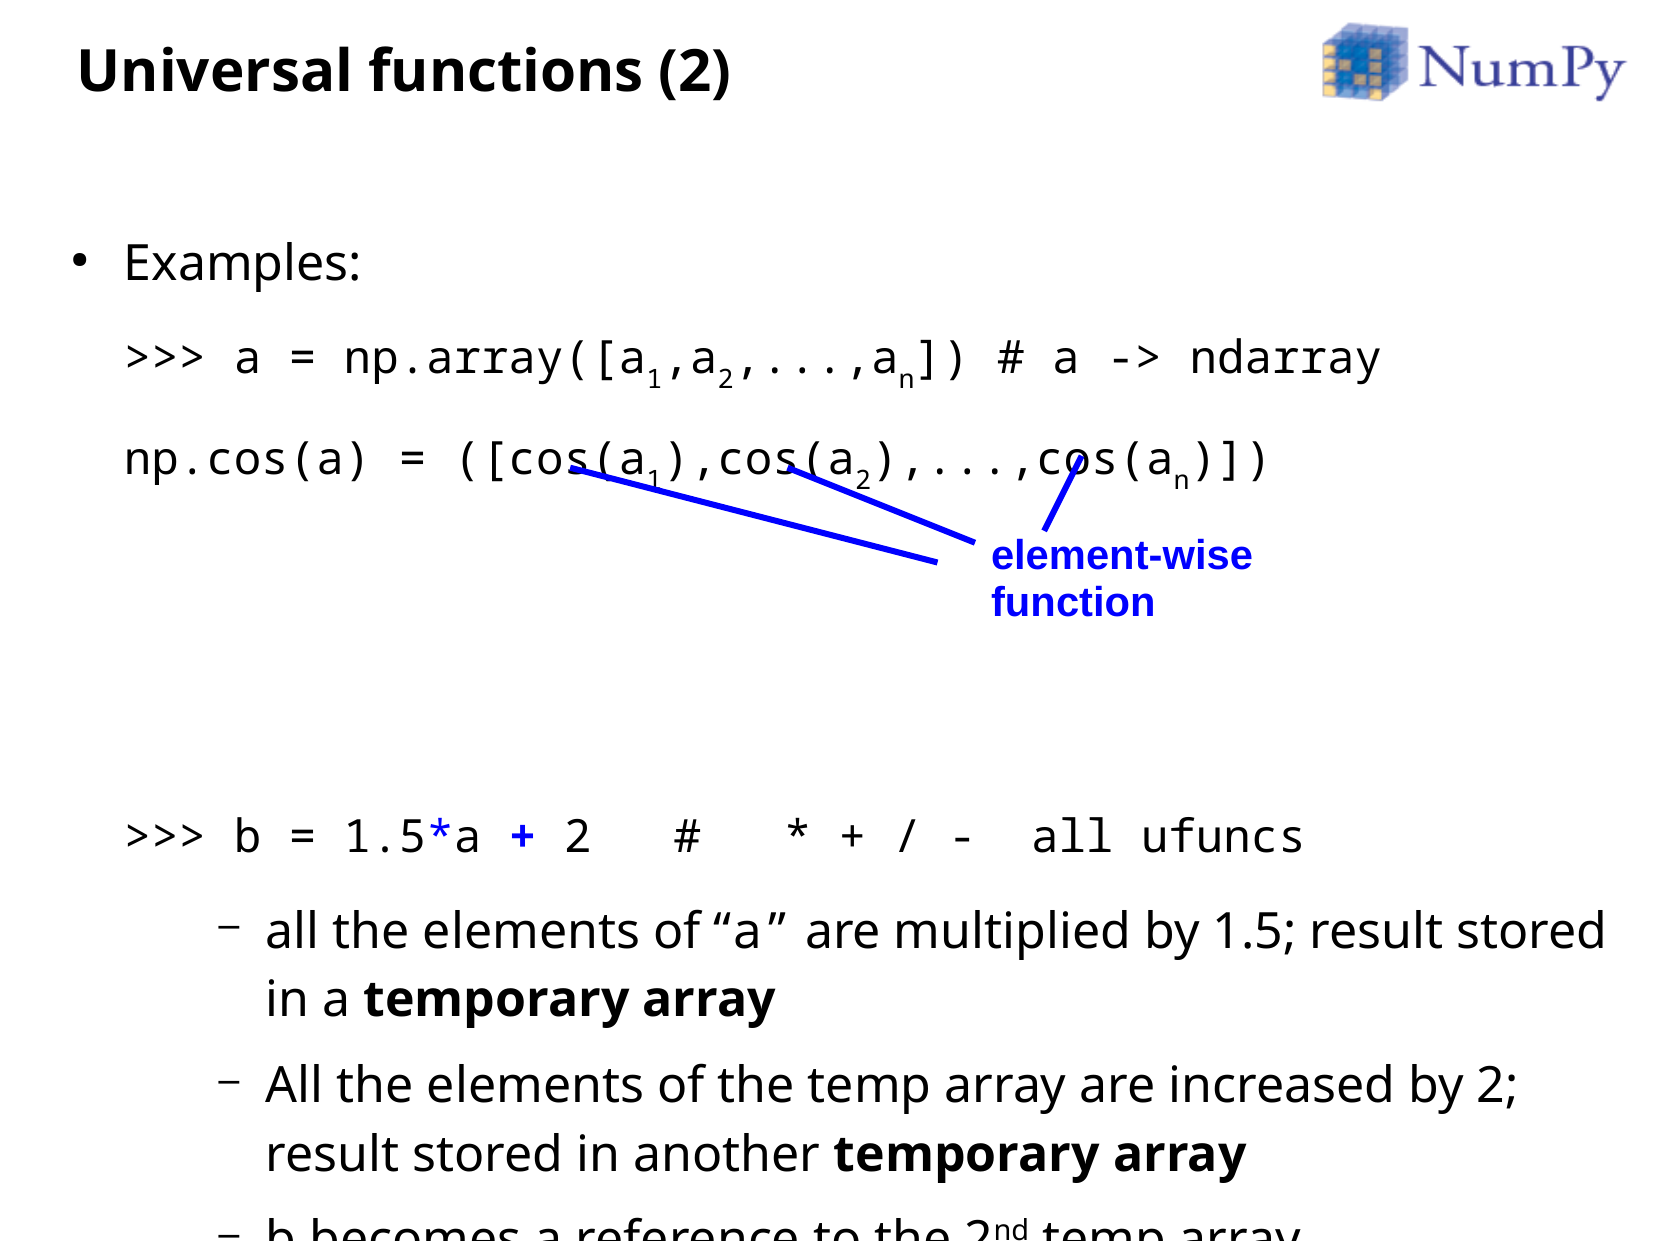

# Universal functions (2)
Examples:
>>> a = np.array([a1,a2,...,an]) # a -> ndarray
np.cos(a) = ([cos(a1),cos(a2),...,cos(an)])
>>> b = 1.5*a + 2 # * + / - all ufuncs
all the elements of “a” are multiplied by 1.5; result stored in a temporary array
All the elements of the temp array are increased by 2; result stored in another temporary array
b becomes a reference to the 2nd temp array
element-wise function